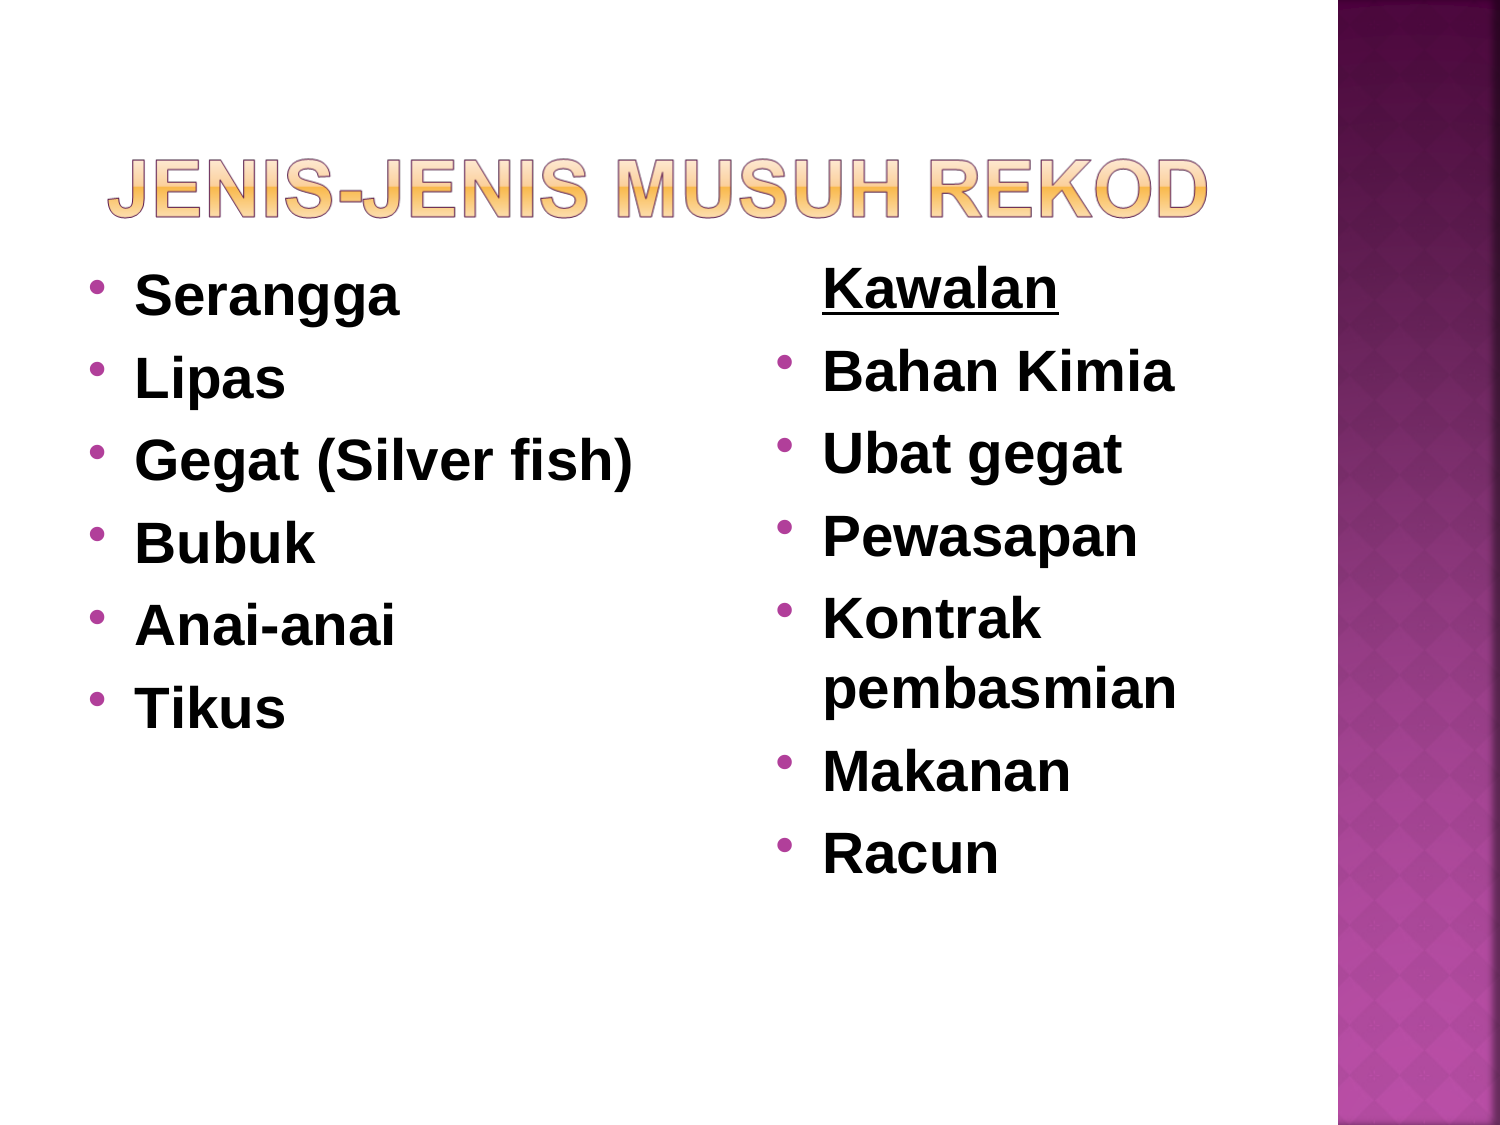

Kawalan
Bahan Kimia
Ubat gegat
Pewasapan
Kontrak pembasmian
Makanan
Racun
# Serangga
Lipas
Gegat (Silver fish)
Bubuk
Anai-anai
Tikus